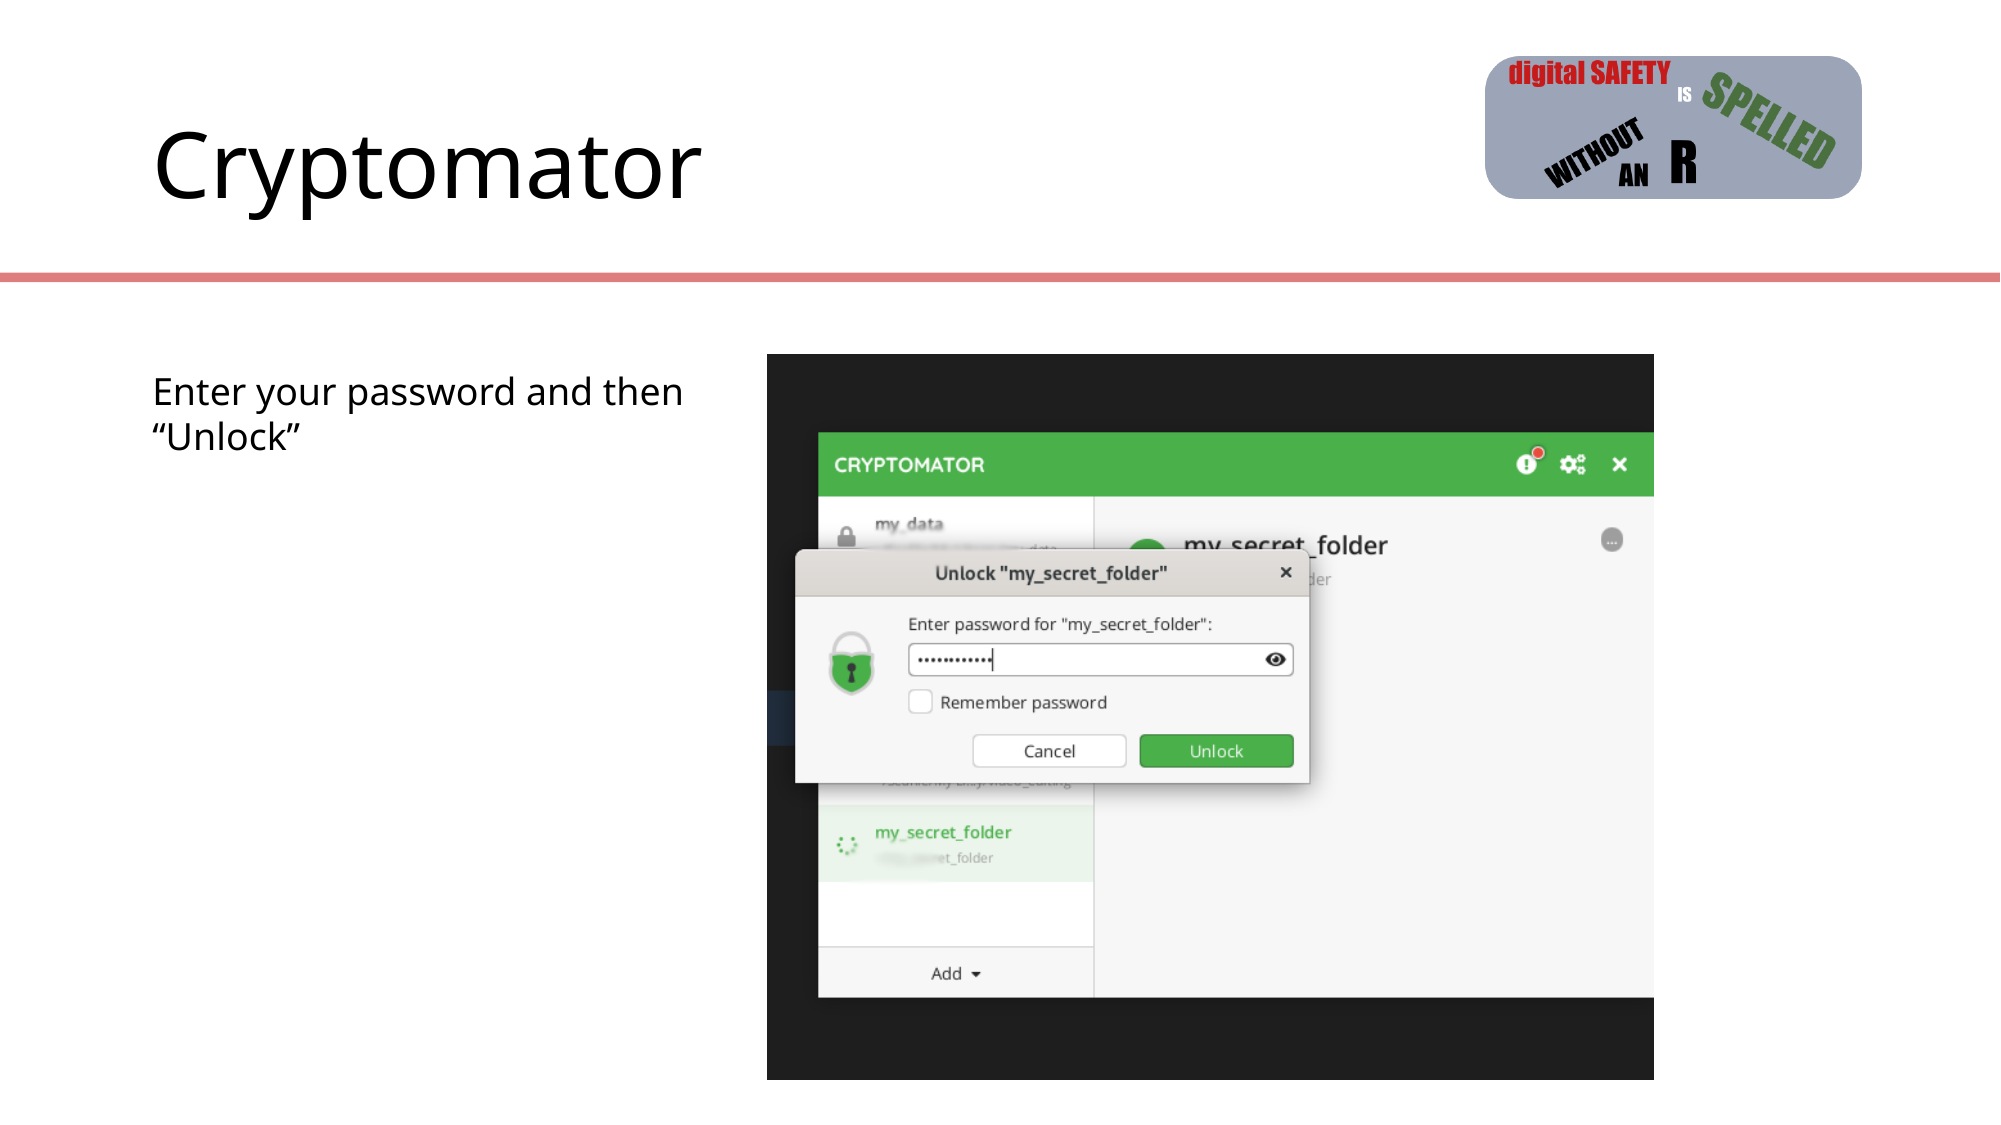

# Cryptomator
Enter your password and then “Unlock”